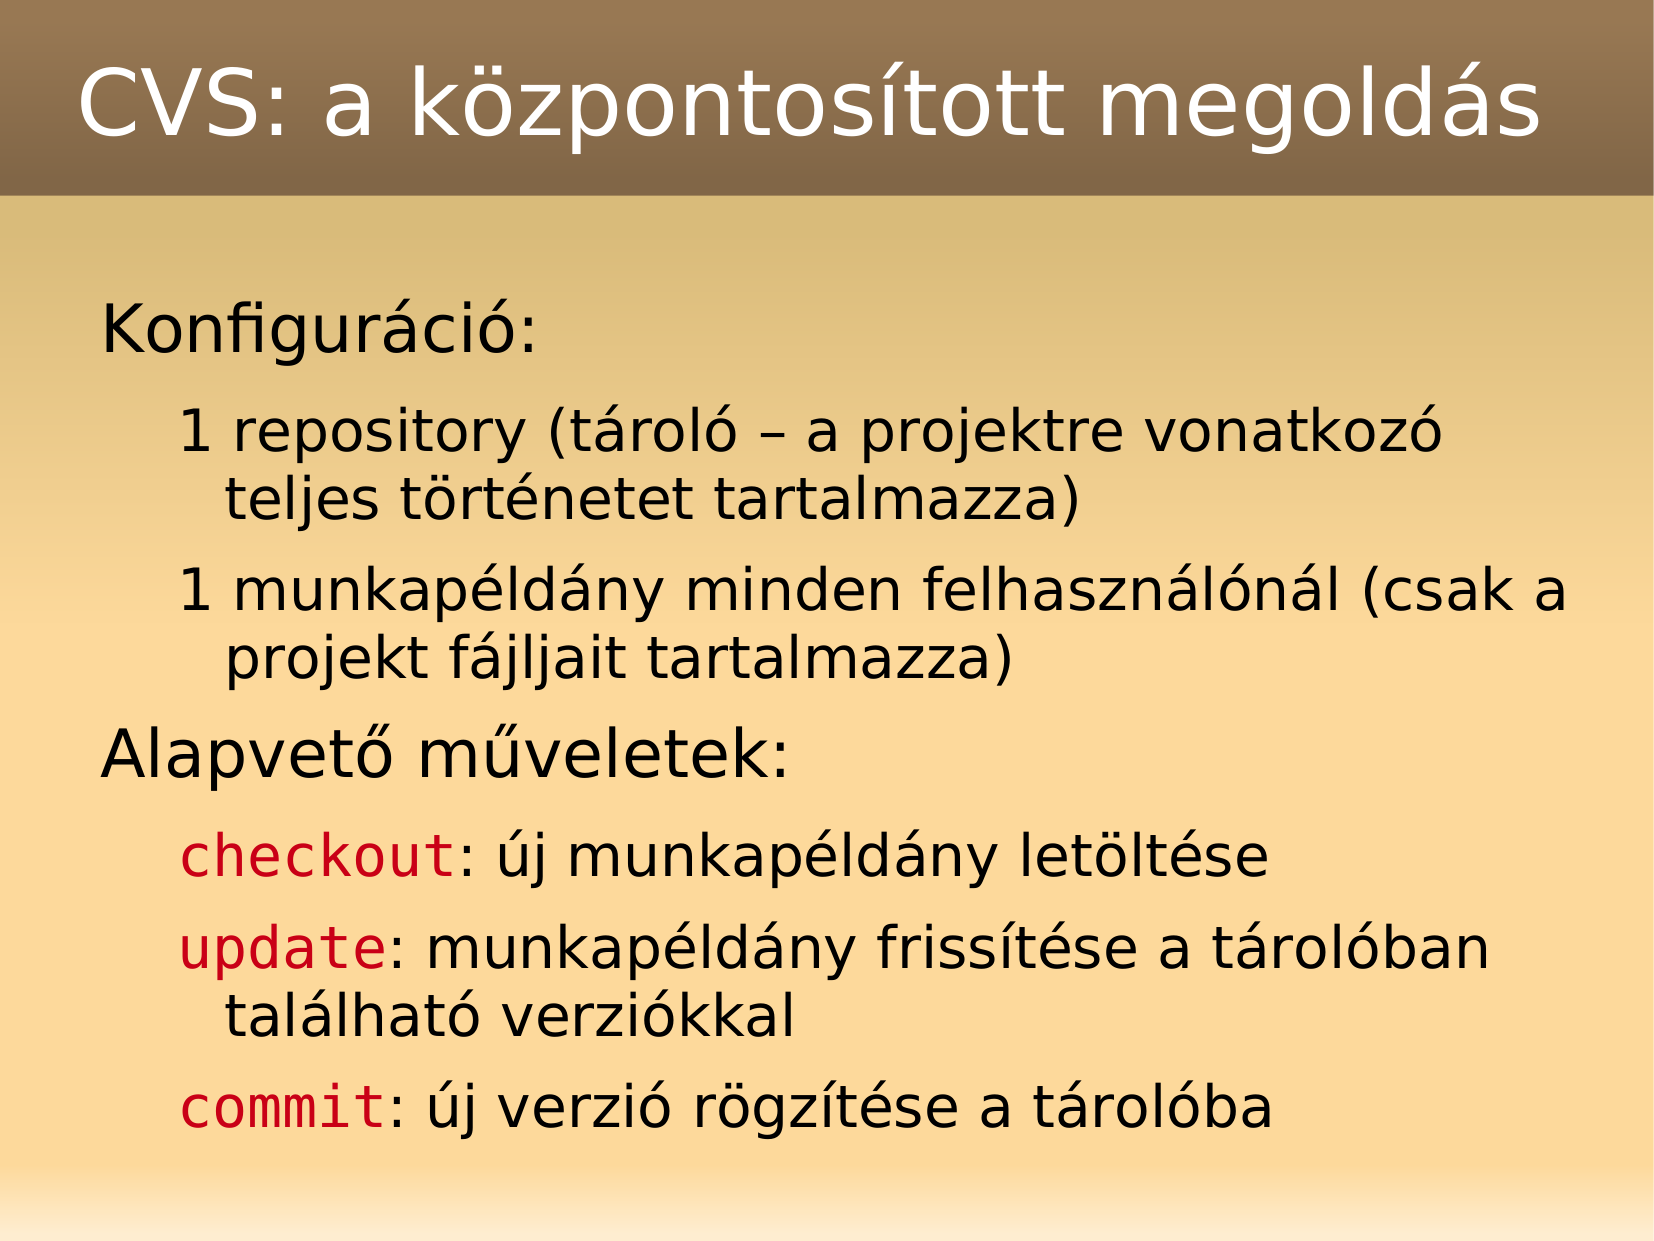

# CVS: a központosított megoldás
Konfiguráció:
1 repository (tároló – a projektre vonatkozó teljes történetet tartalmazza)
1 munkapéldány minden felhasználónál (csak a projekt fájljait tartalmazza)
Alapvető műveletek:
checkout: új munkapéldány letöltése
update: munkapéldány frissítése a tárolóban található verziókkal
commit: új verzió rögzítése a tárolóba